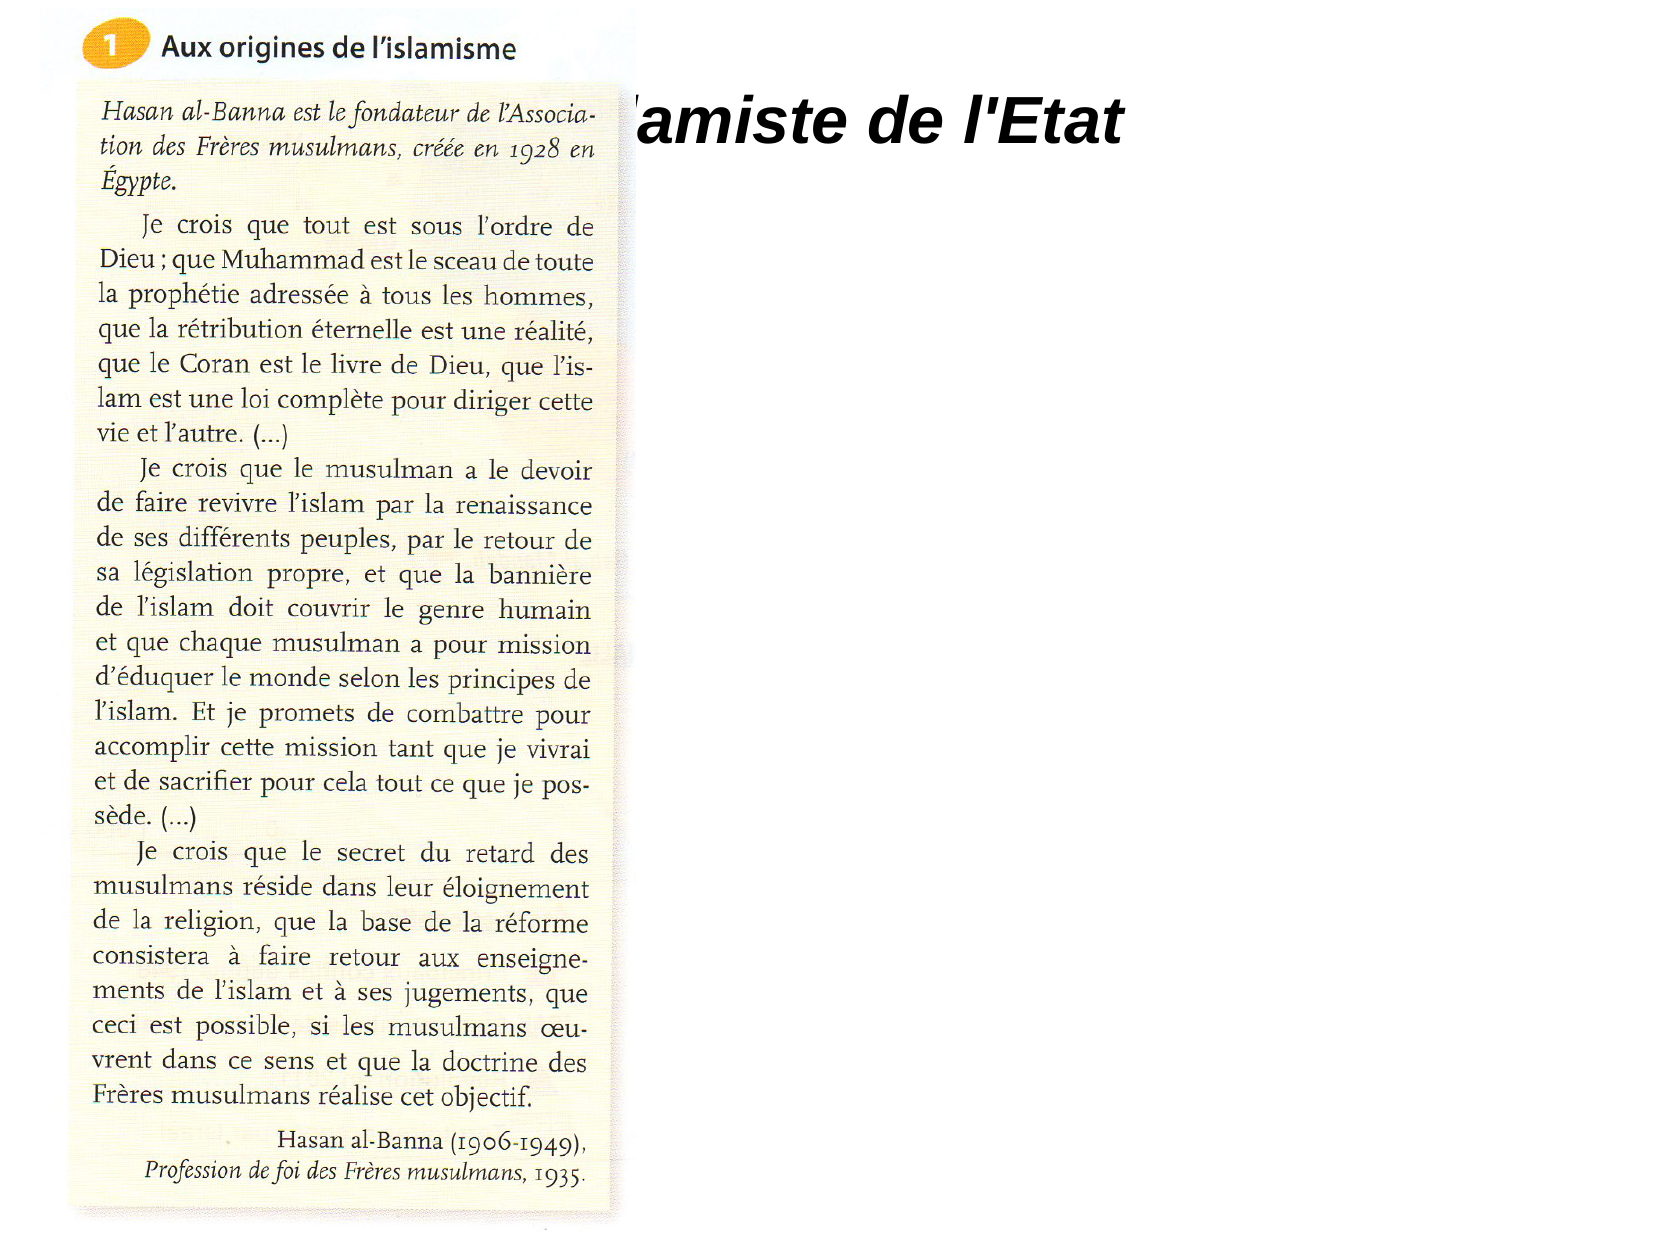

# 3- La lecture islamiste de l'Etat